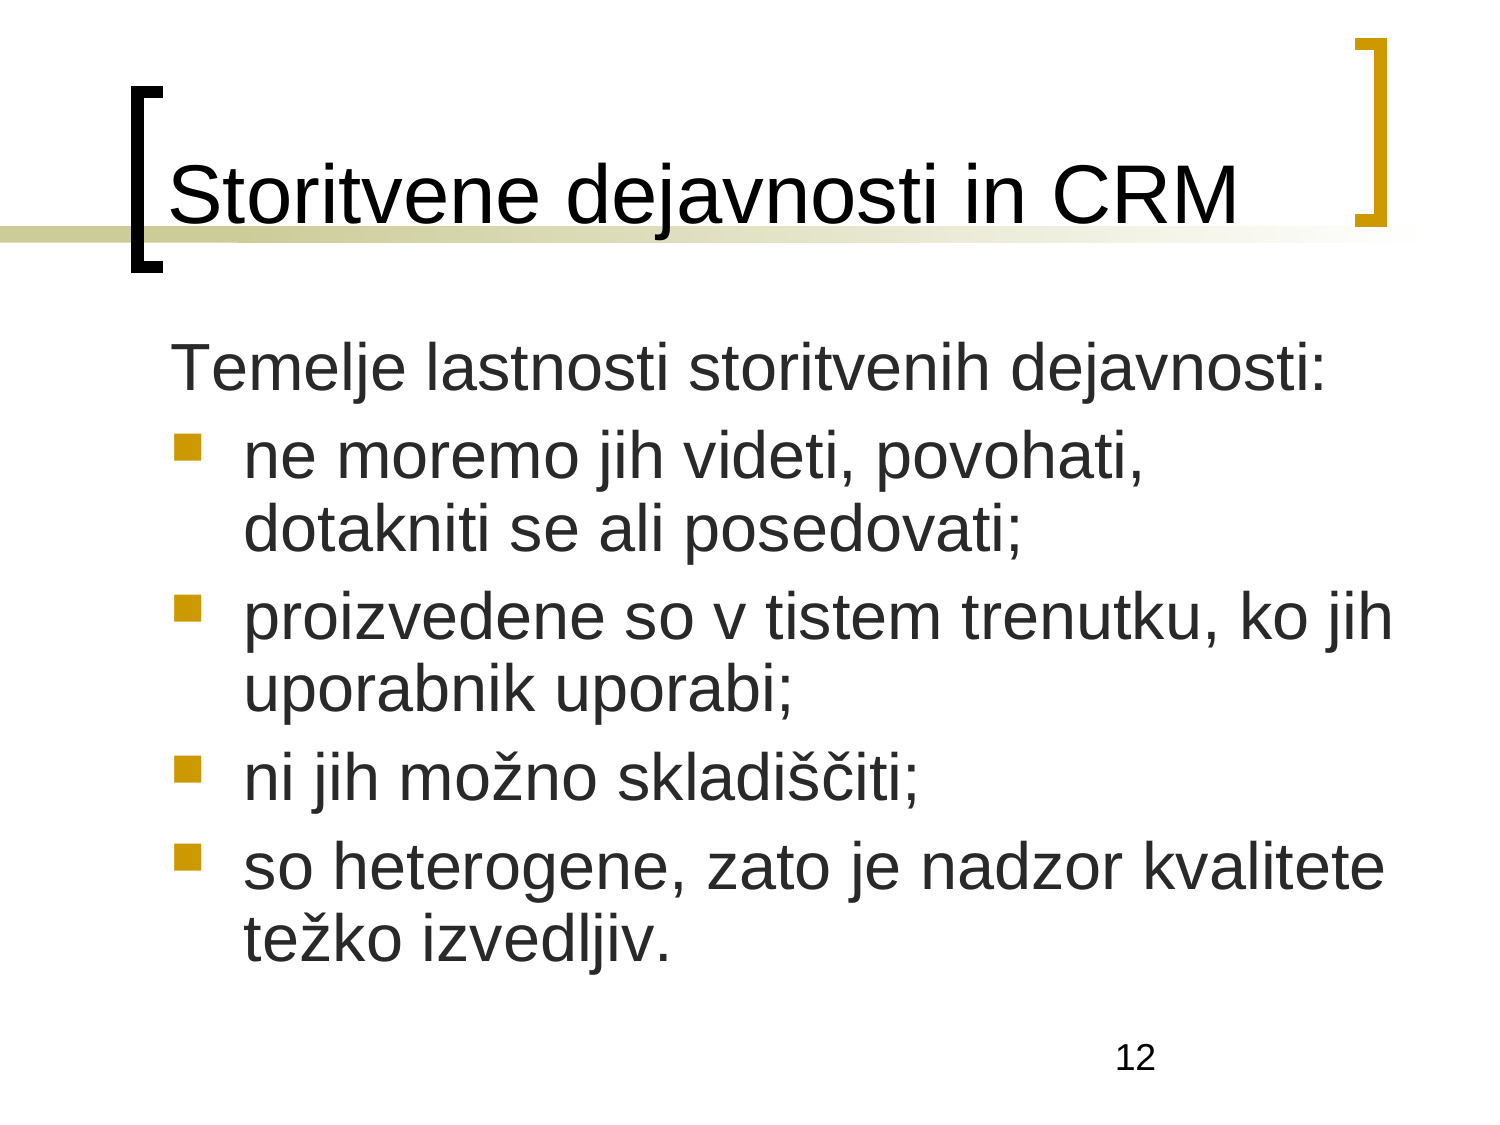

# Storitvene dejavnosti in CRM
Temelje lastnosti storitvenih dejavnosti:
ne moremo jih videti, povohati, dotakniti se ali posedovati;
proizvedene so v tistem trenutku, ko jih uporabnik uporabi;
ni jih možno skladiščiti;
so heterogene, zato je nadzor kvalitete težko izvedljiv.
12